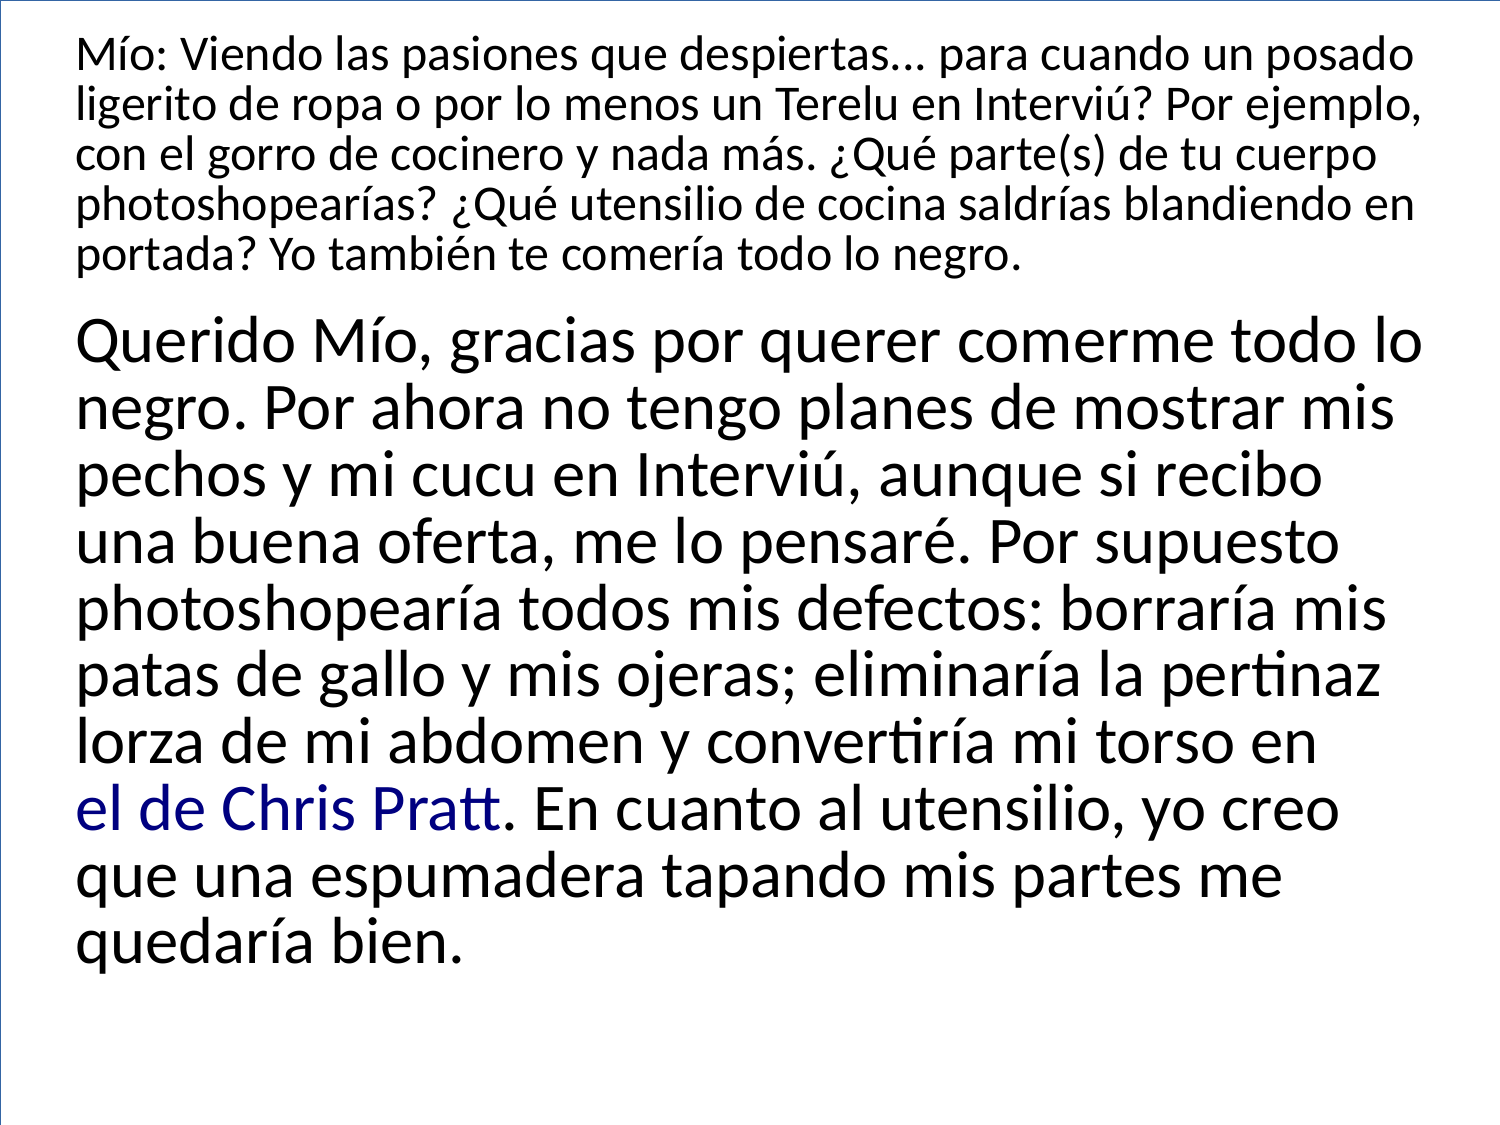

# Mío: Viendo las pasiones que despiertas... para cuando un posado ligerito de ropa o por lo menos un Terelu en Interviú? Por ejemplo, con el gorro de cocinero y nada más. ¿Qué parte(s) de tu cuerpo photoshopearías? ¿Qué utensilio de cocina saldrías blandiendo en portada? Yo también te comería todo lo negro.
Querido Mío, gracias por querer comerme todo lo negro. Por ahora no tengo planes de mostrar mis pechos y mi cucu en Interviú, aunque si recibo una buena oferta, me lo pensaré. Por supuesto photoshopearía todos mis defectos: borraría mis patas de gallo y mis ojeras; eliminaría la pertinaz lorza de mi abdomen y convertiría mi torso en el de Chris Pratt. En cuanto al utensilio, yo creo que una espumadera tapando mis partes me quedaría bien.